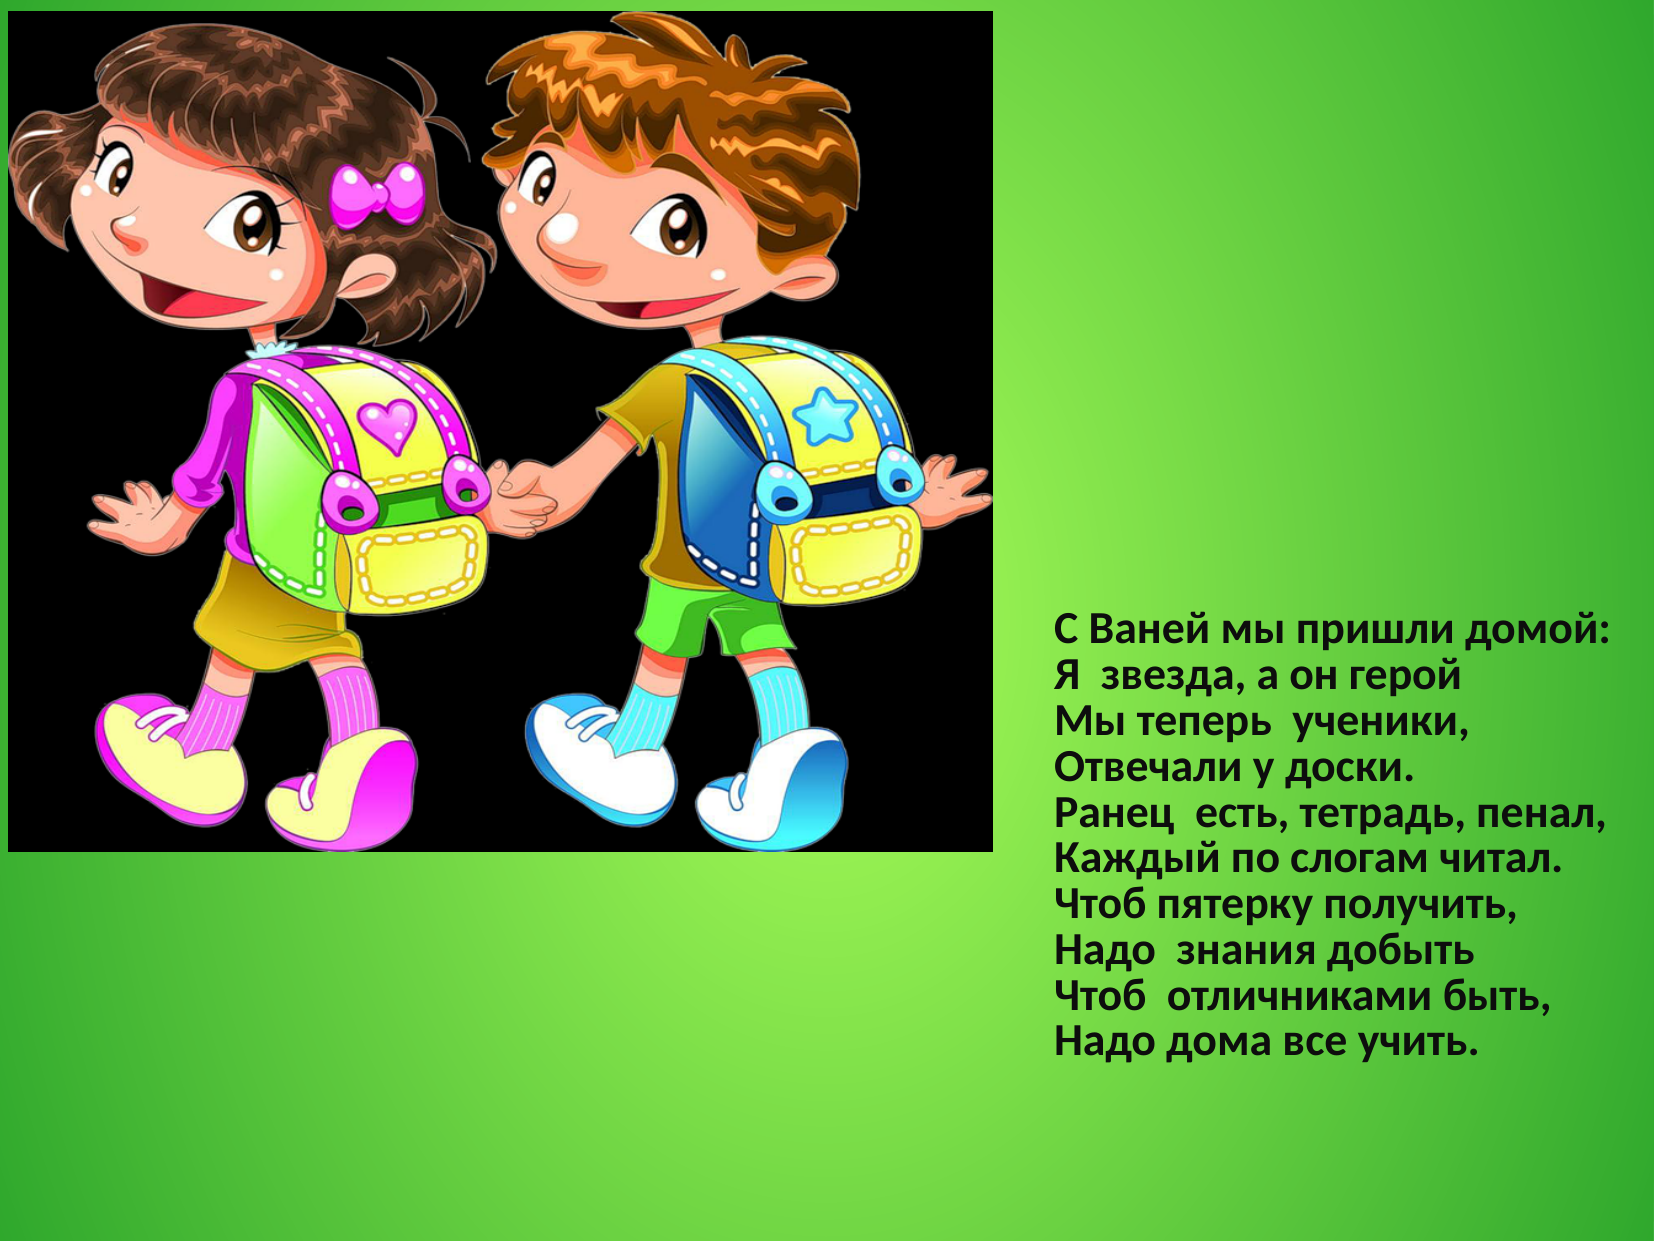

#
С Ваней мы пришли домой:
Я звезда, а он герой
Мы теперь ученики,
Отвечали у доски.
Ранец есть, тетрадь, пенал,
Каждый по слогам читал.
Чтоб пятерку получить,
Надо знания добыть
Чтоб отличниками быть,
Надо дома все учить.